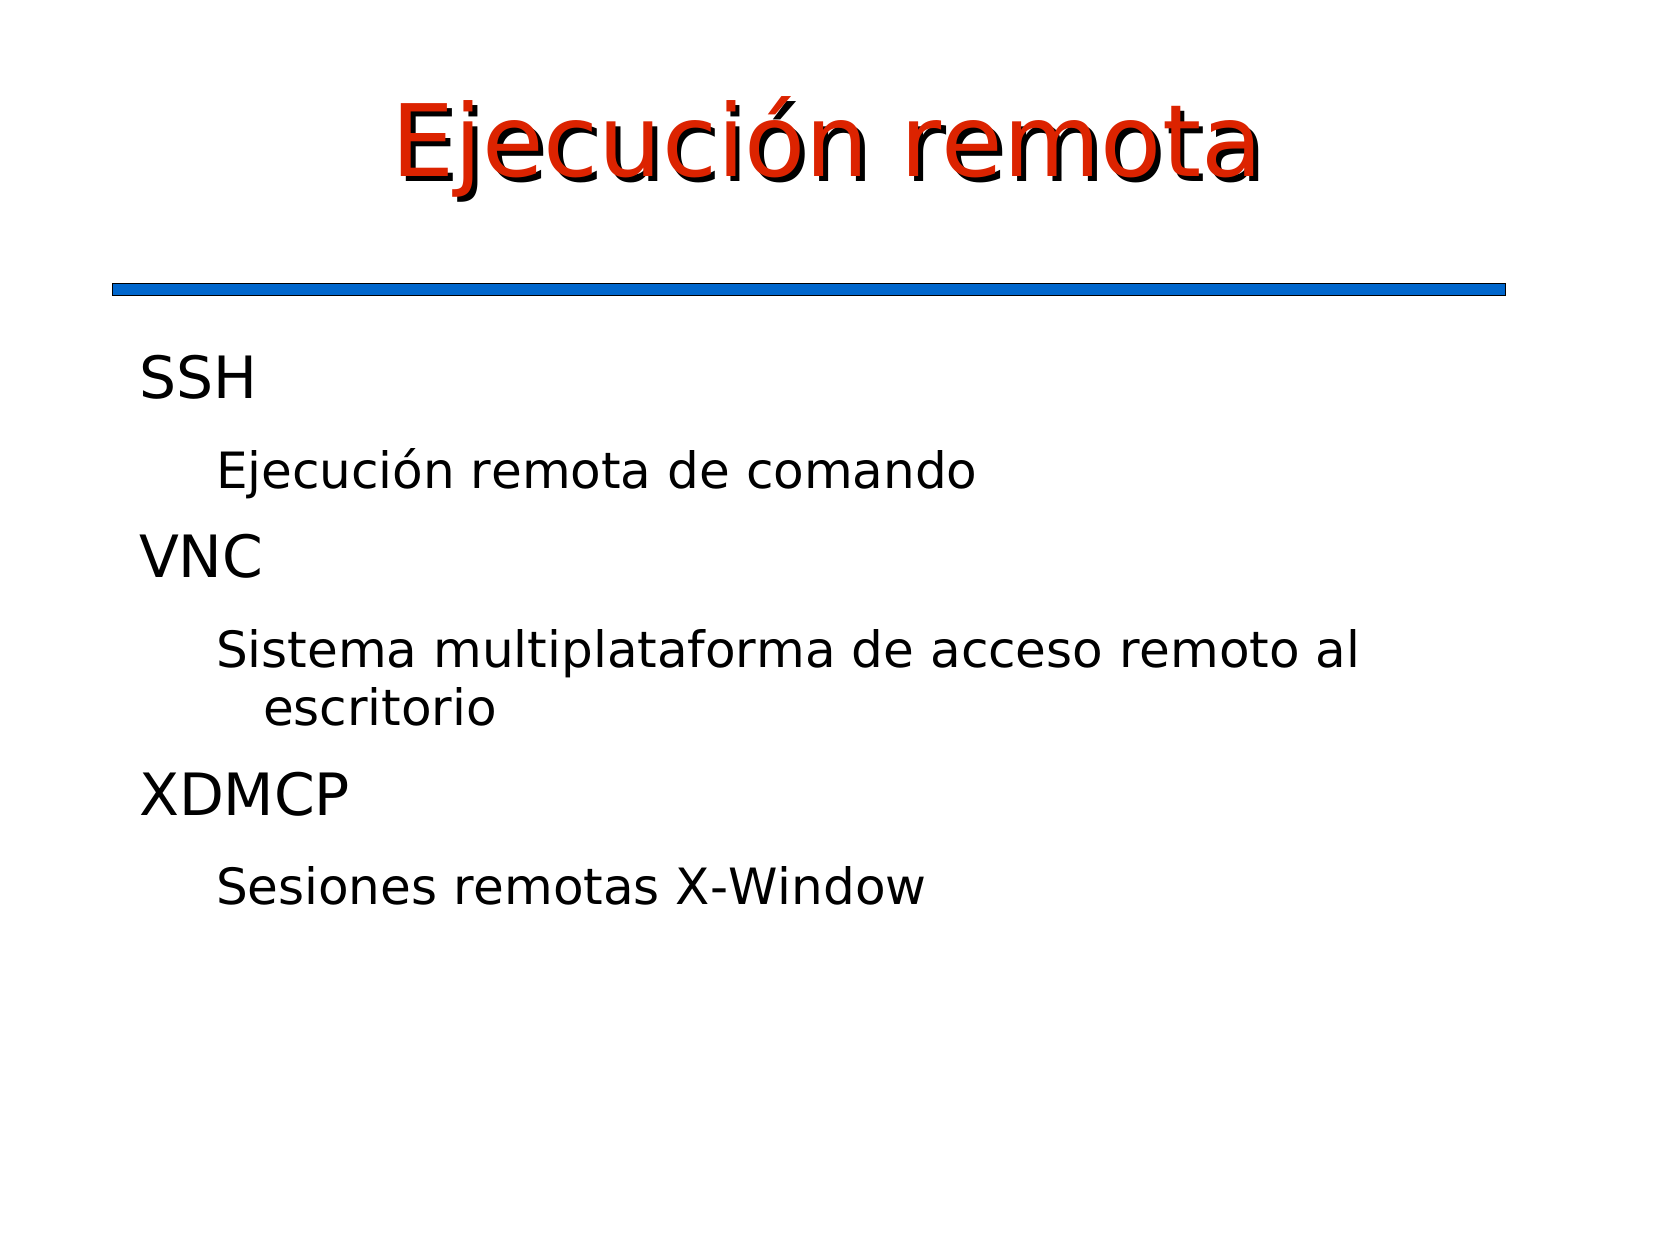

# Ejecución remota
SSH
Ejecución remota de comando
VNC
Sistema multiplataforma de acceso remoto al escritorio
XDMCP
Sesiones remotas X-Window